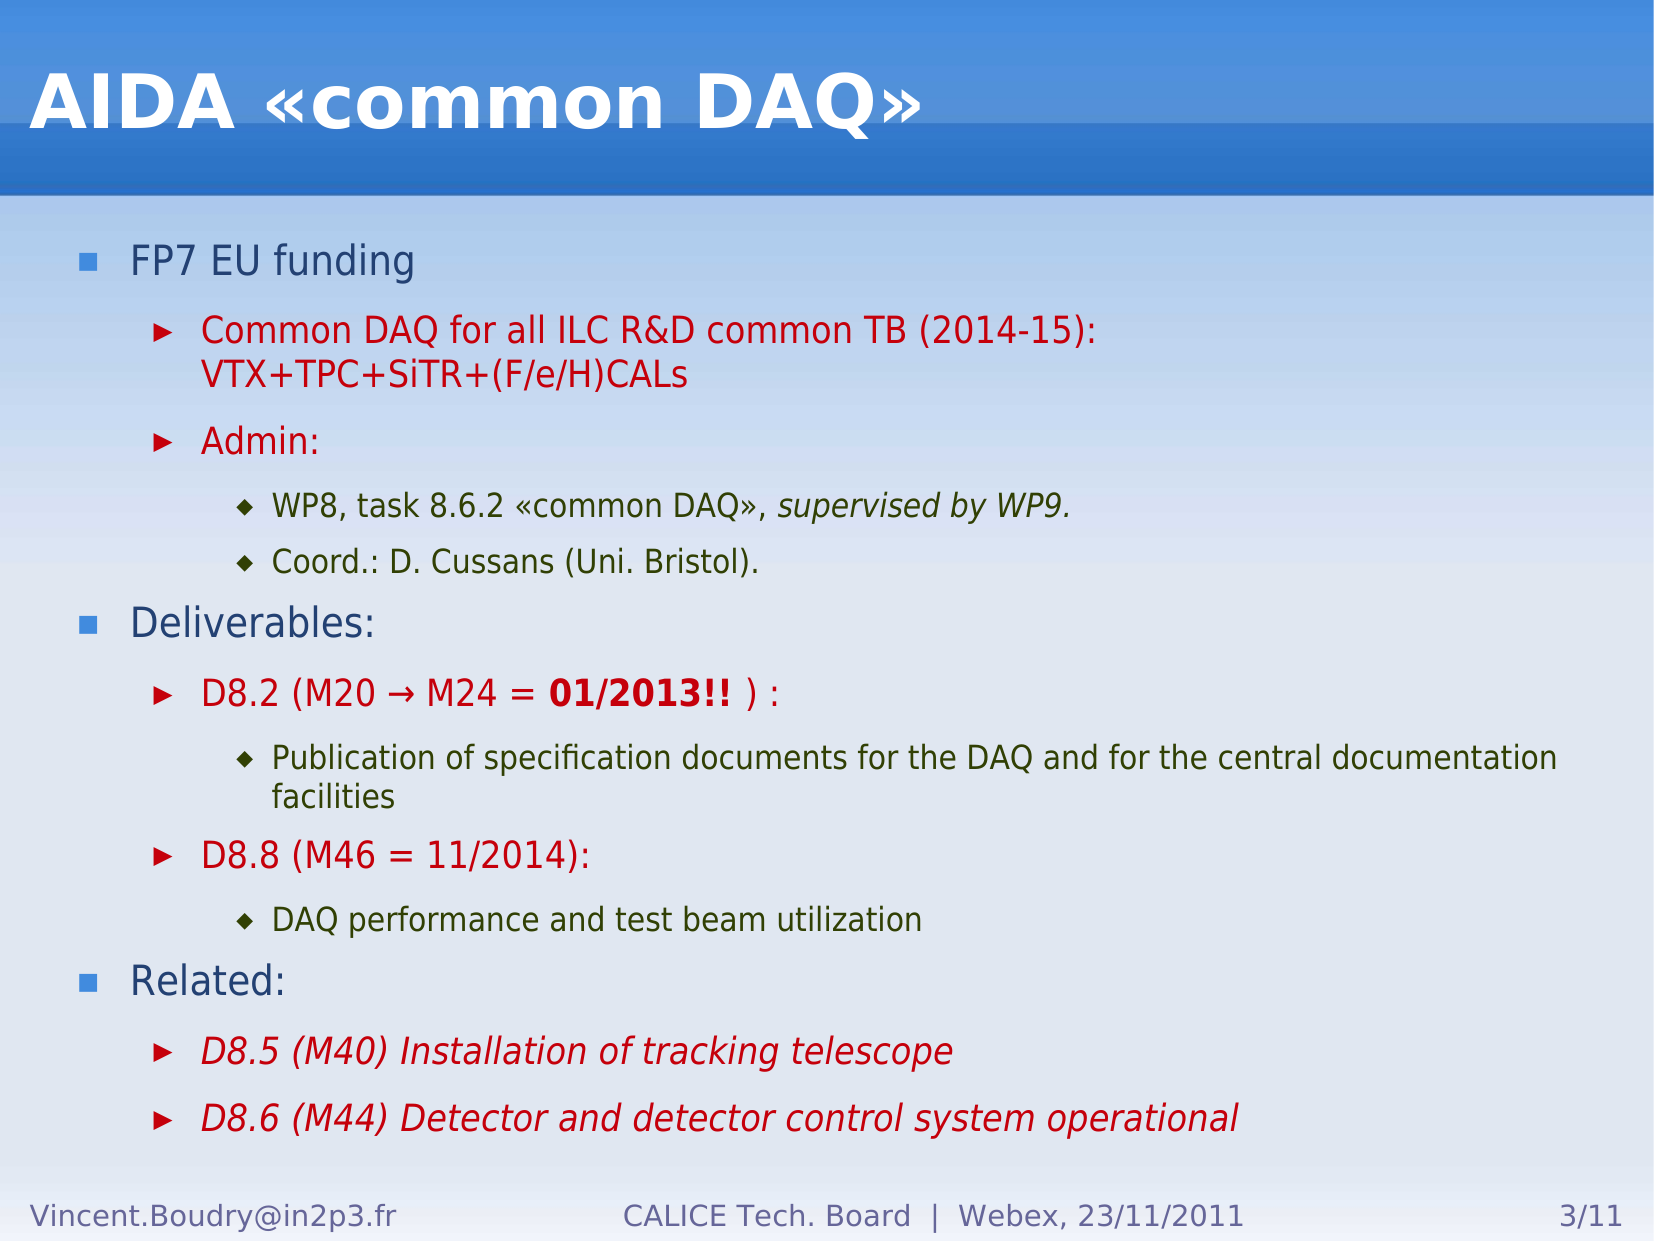

# AIDA «common DAQ»
FP7 EU funding
Common DAQ for all ILC R&D common TB (2014-15):
VTX+TPC+SiTR+(F/e/H)CALs
Admin:
WP8, task 8.6.2 «common DAQ», supervised by WP9.
Coord.: D. Cussans (Uni. Bristol).
Deliverables:
D8.2 (M20 → M24 = 01/2013!! ) :
Publication of specification documents for the DAQ and for the central documentation facilities
D8.8 (M46 = 11/2014):
DAQ performance and test beam utilization
Related:
D8.5 (M40) Installation of tracking telescope
D8.6 (M44) Detector and detector control system operational
Vincent.Boudry@in2p3.fr
CALICE Tech. Board | Webex, 23/11/2011
3